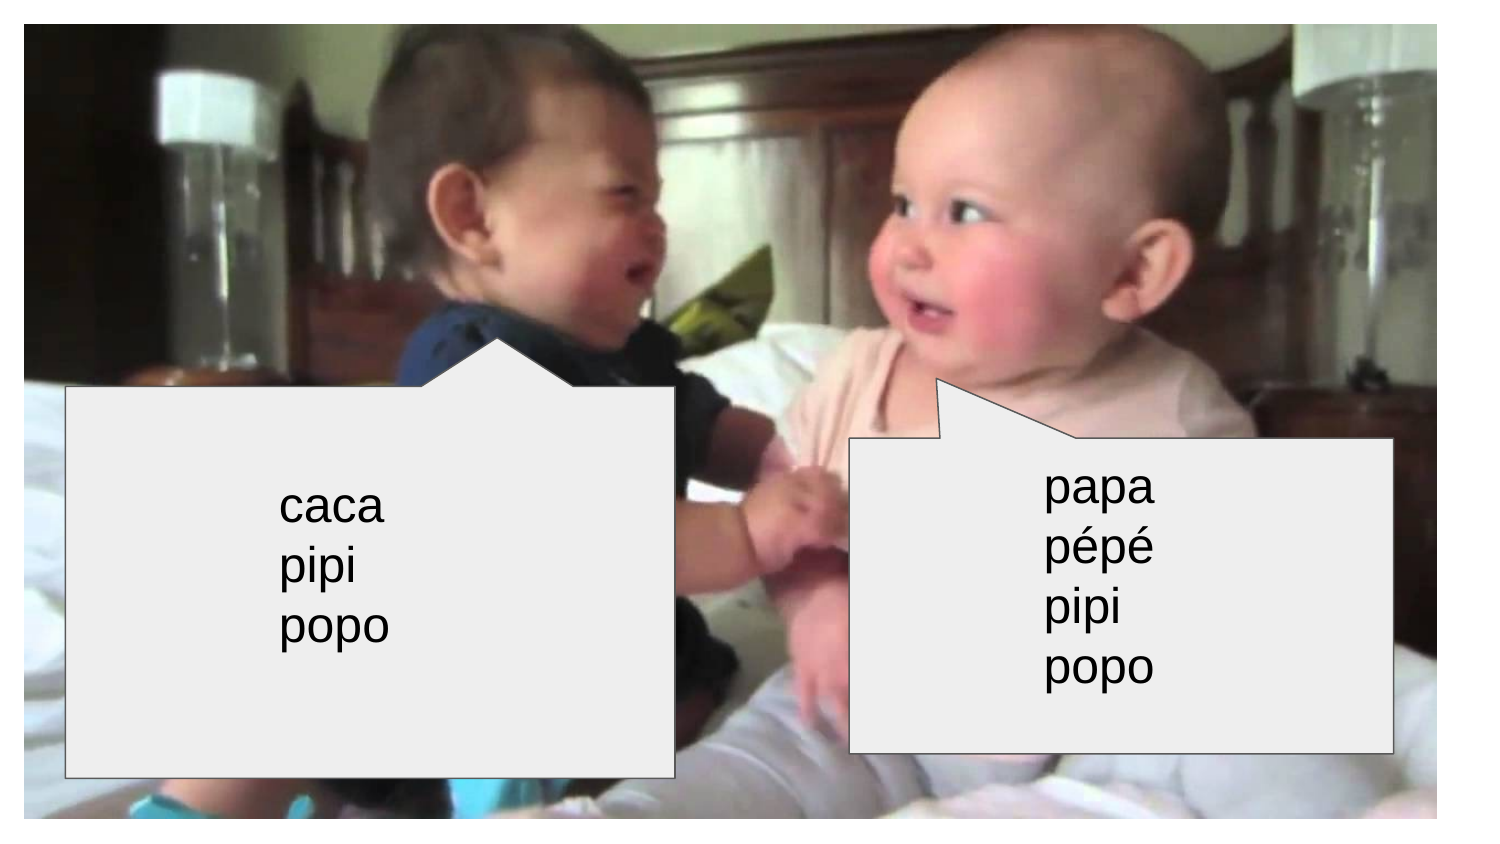

papa
pépé
pipi
popo
caca
pipi
popo